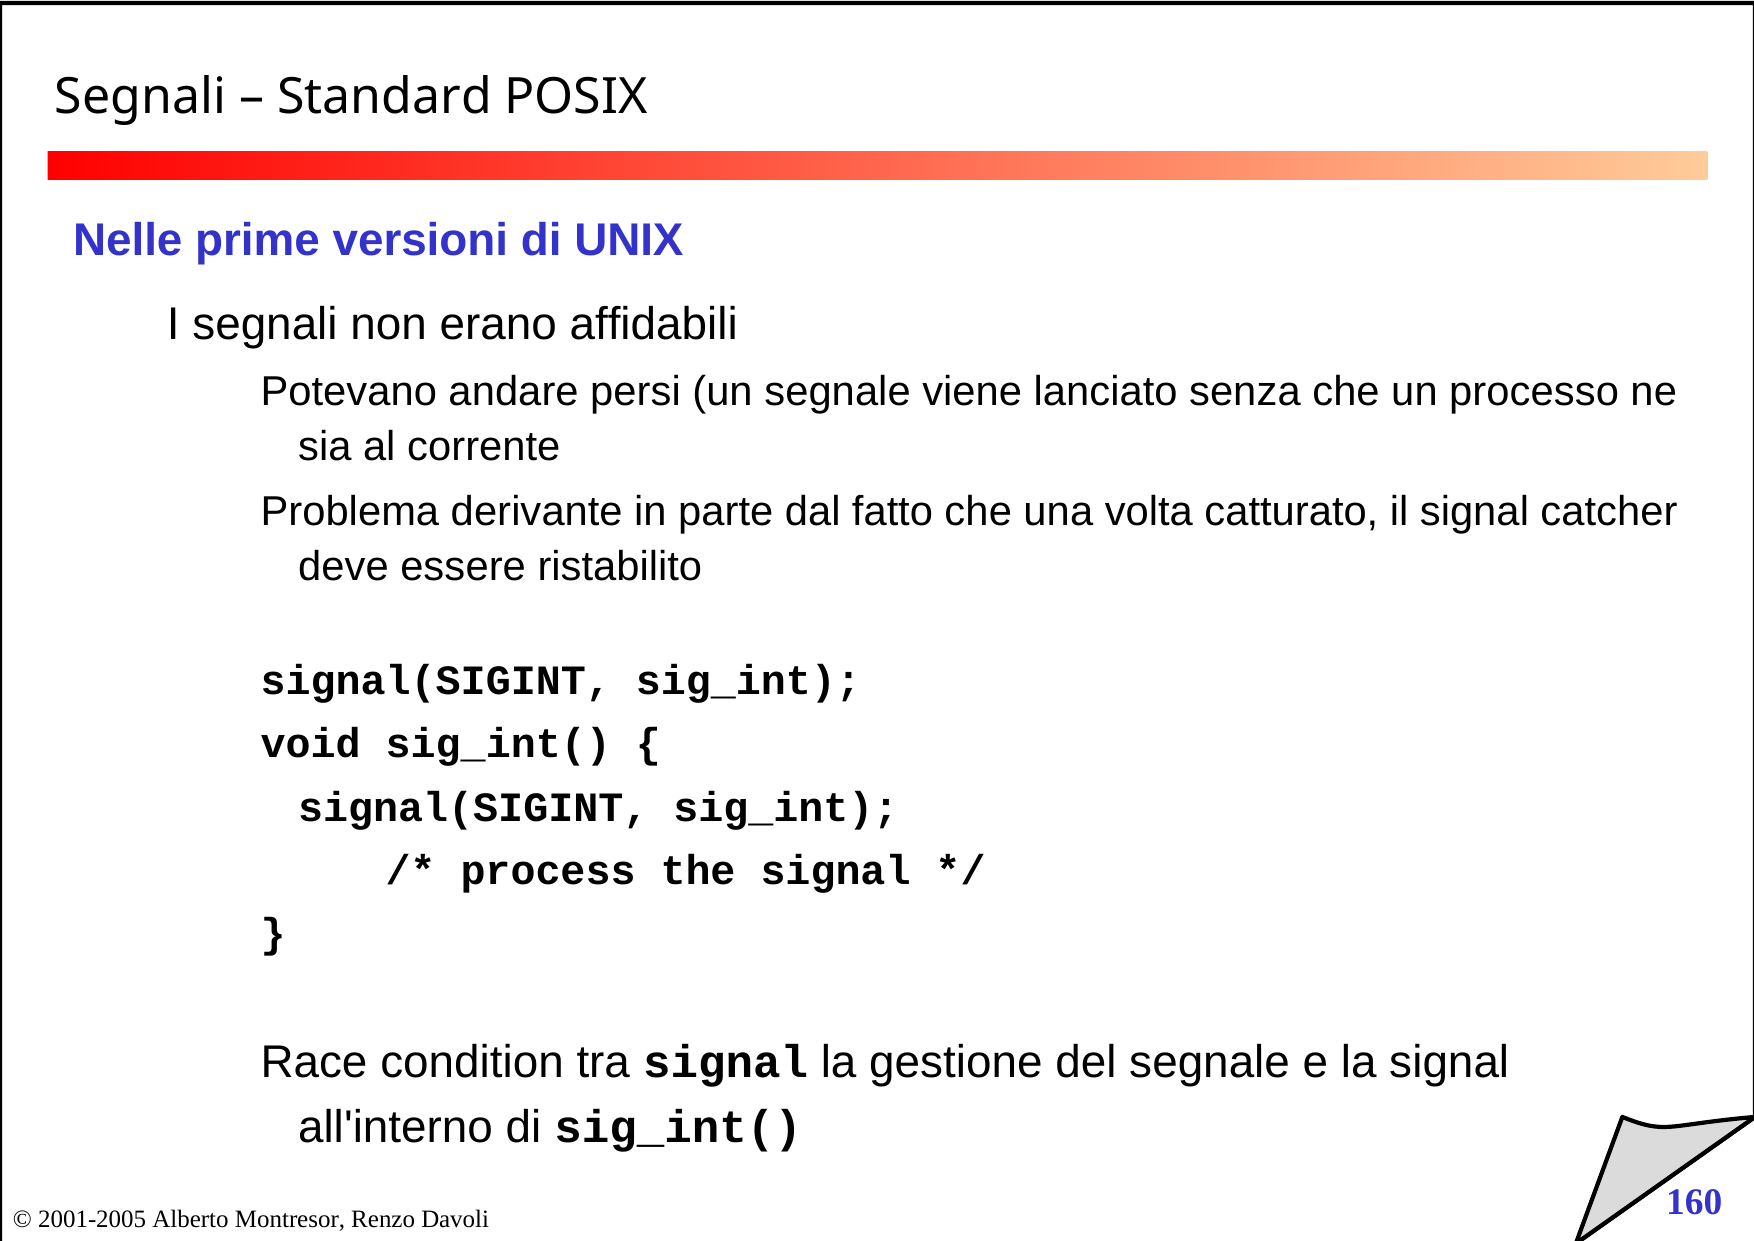

# Segnali – Standard POSIX
Nelle prime versioni di UNIX
I segnali non erano affidabili
Potevano andare persi (un segnale viene lanciato senza che un processo ne sia al corrente
Problema derivante in parte dal fatto che una volta catturato, il signal catcher deve essere ristabilito
signal(SIGINT, sig_int);
void sig_int() {
	signal(SIGINT, sig_int);
 /* process the signal */
}
Race condition tra signal la gestione del segnale e la signal all'interno di sig_int()